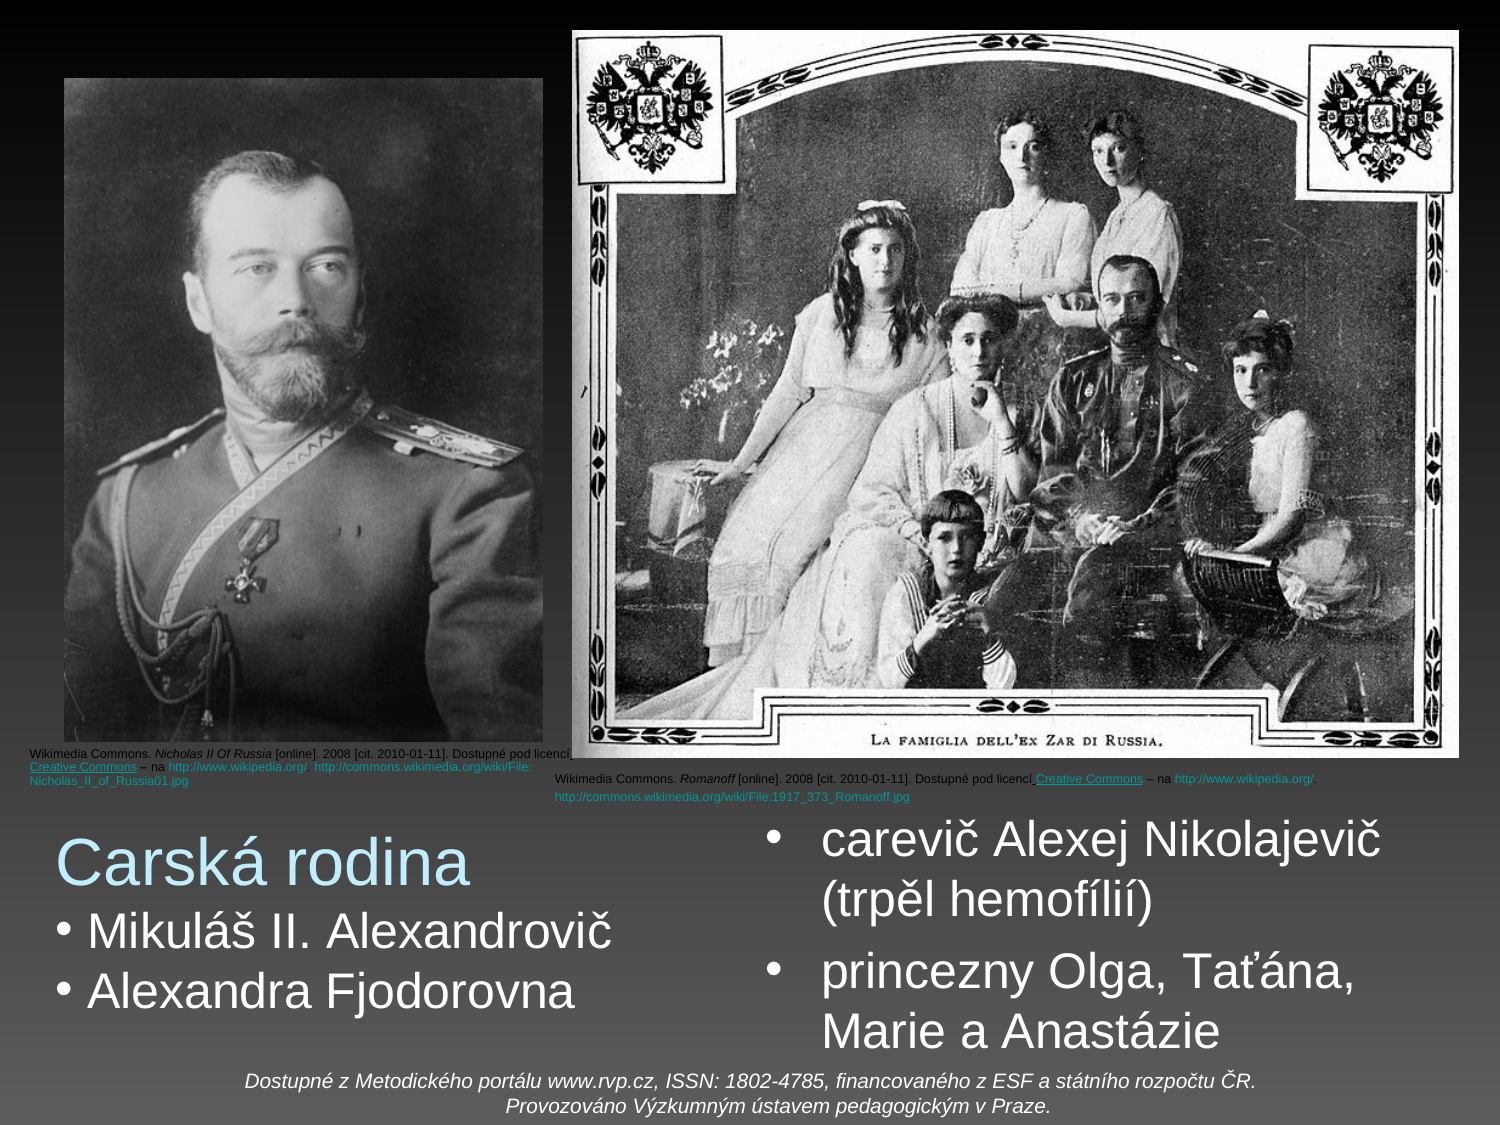

Wikimedia Commons. Nicholas II Of Russia [online]. 2008 [cit. 2010-01-11]. Dostupné pod licencí Creative Commons – na http://www.wikipedia.org/. http://commons.wikimedia.org/wiki/File:Nicholas_II_of_Russia01.jpg
Wikimedia Commons. Romanoff [online]. 2008 [cit. 2010-01-11]. Dostupné pod licencí Creative Commons – na http://www.wikipedia.org/.
http://commons.wikimedia.org/wiki/File:1917_373_Romanoff.jpg
# carevič Alexej Nikolajevič (trpěl hemofílií)
princezny Olga, Taťána, Marie a Anastázie
Carská rodina
 Mikuláš II. Alexandrovič
 Alexandra Fjodorovna
Dostupné z Metodického portálu www.rvp.cz, ISSN: 1802-4785, financovaného z ESF a státního rozpočtu ČR.
Provozováno Výzkumným ústavem pedagogickým v Praze.